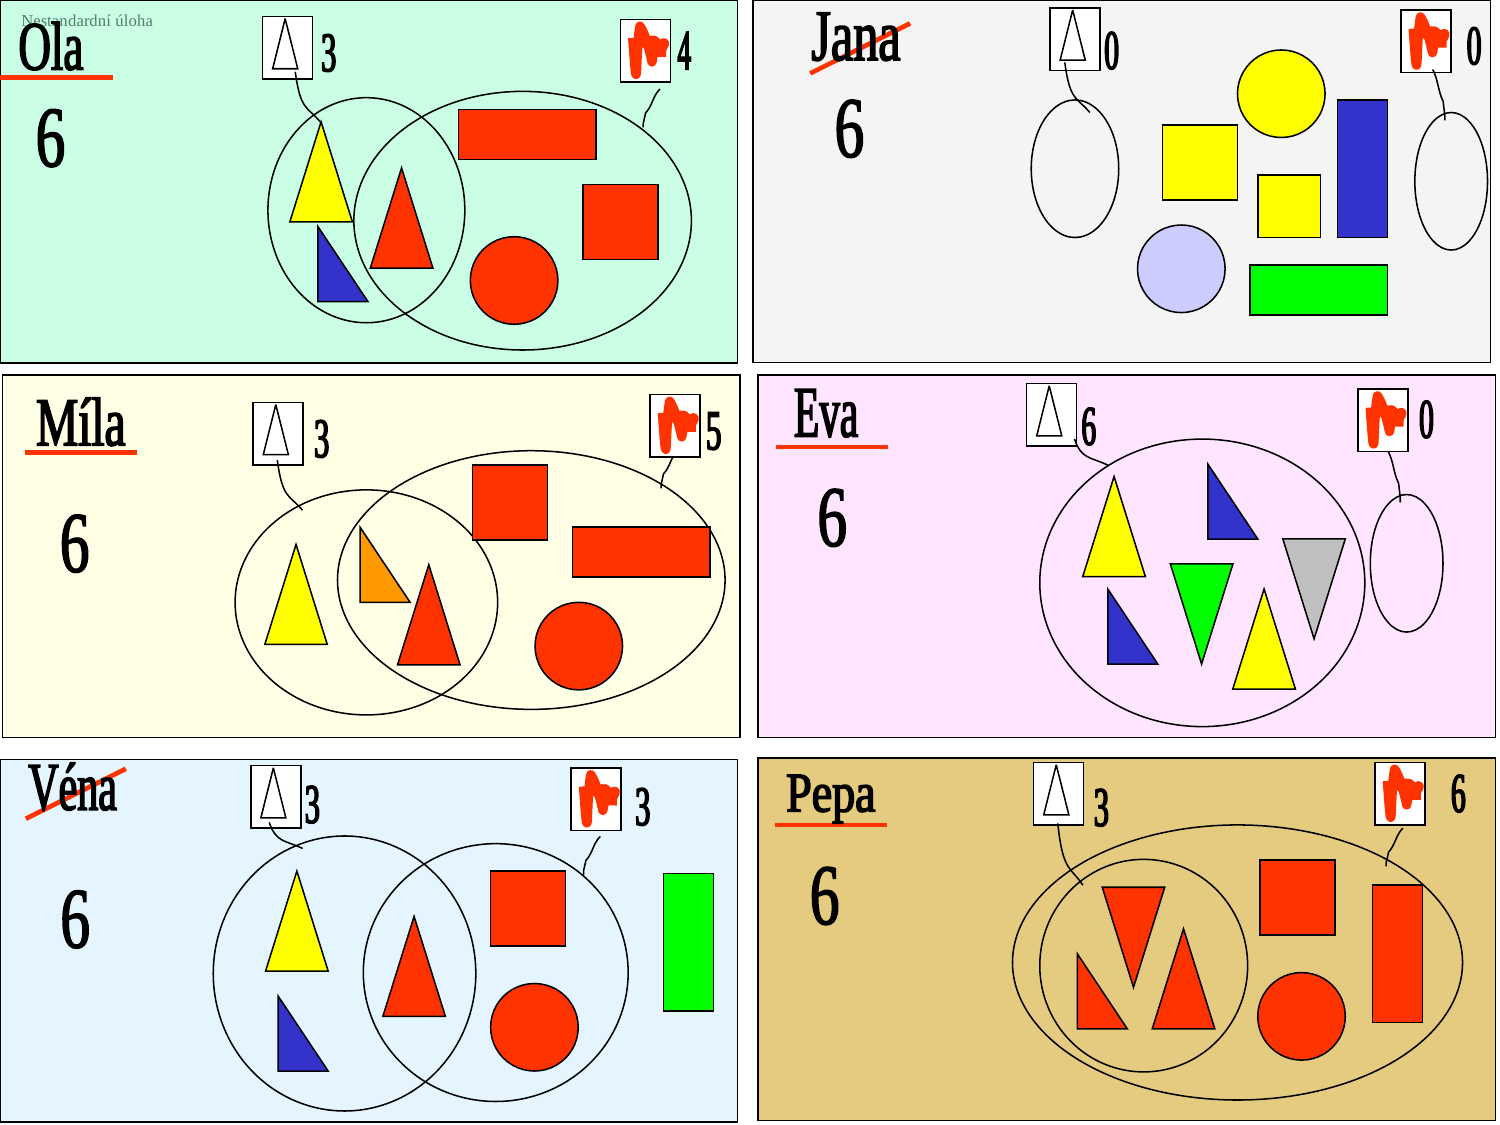

# Nestandardní úloha
0
Jana
6
Ola
6
Eva
6
Míla
6
Pepa
6
Véna
6
3
4
0
6
0
5
3
6
3
3
3